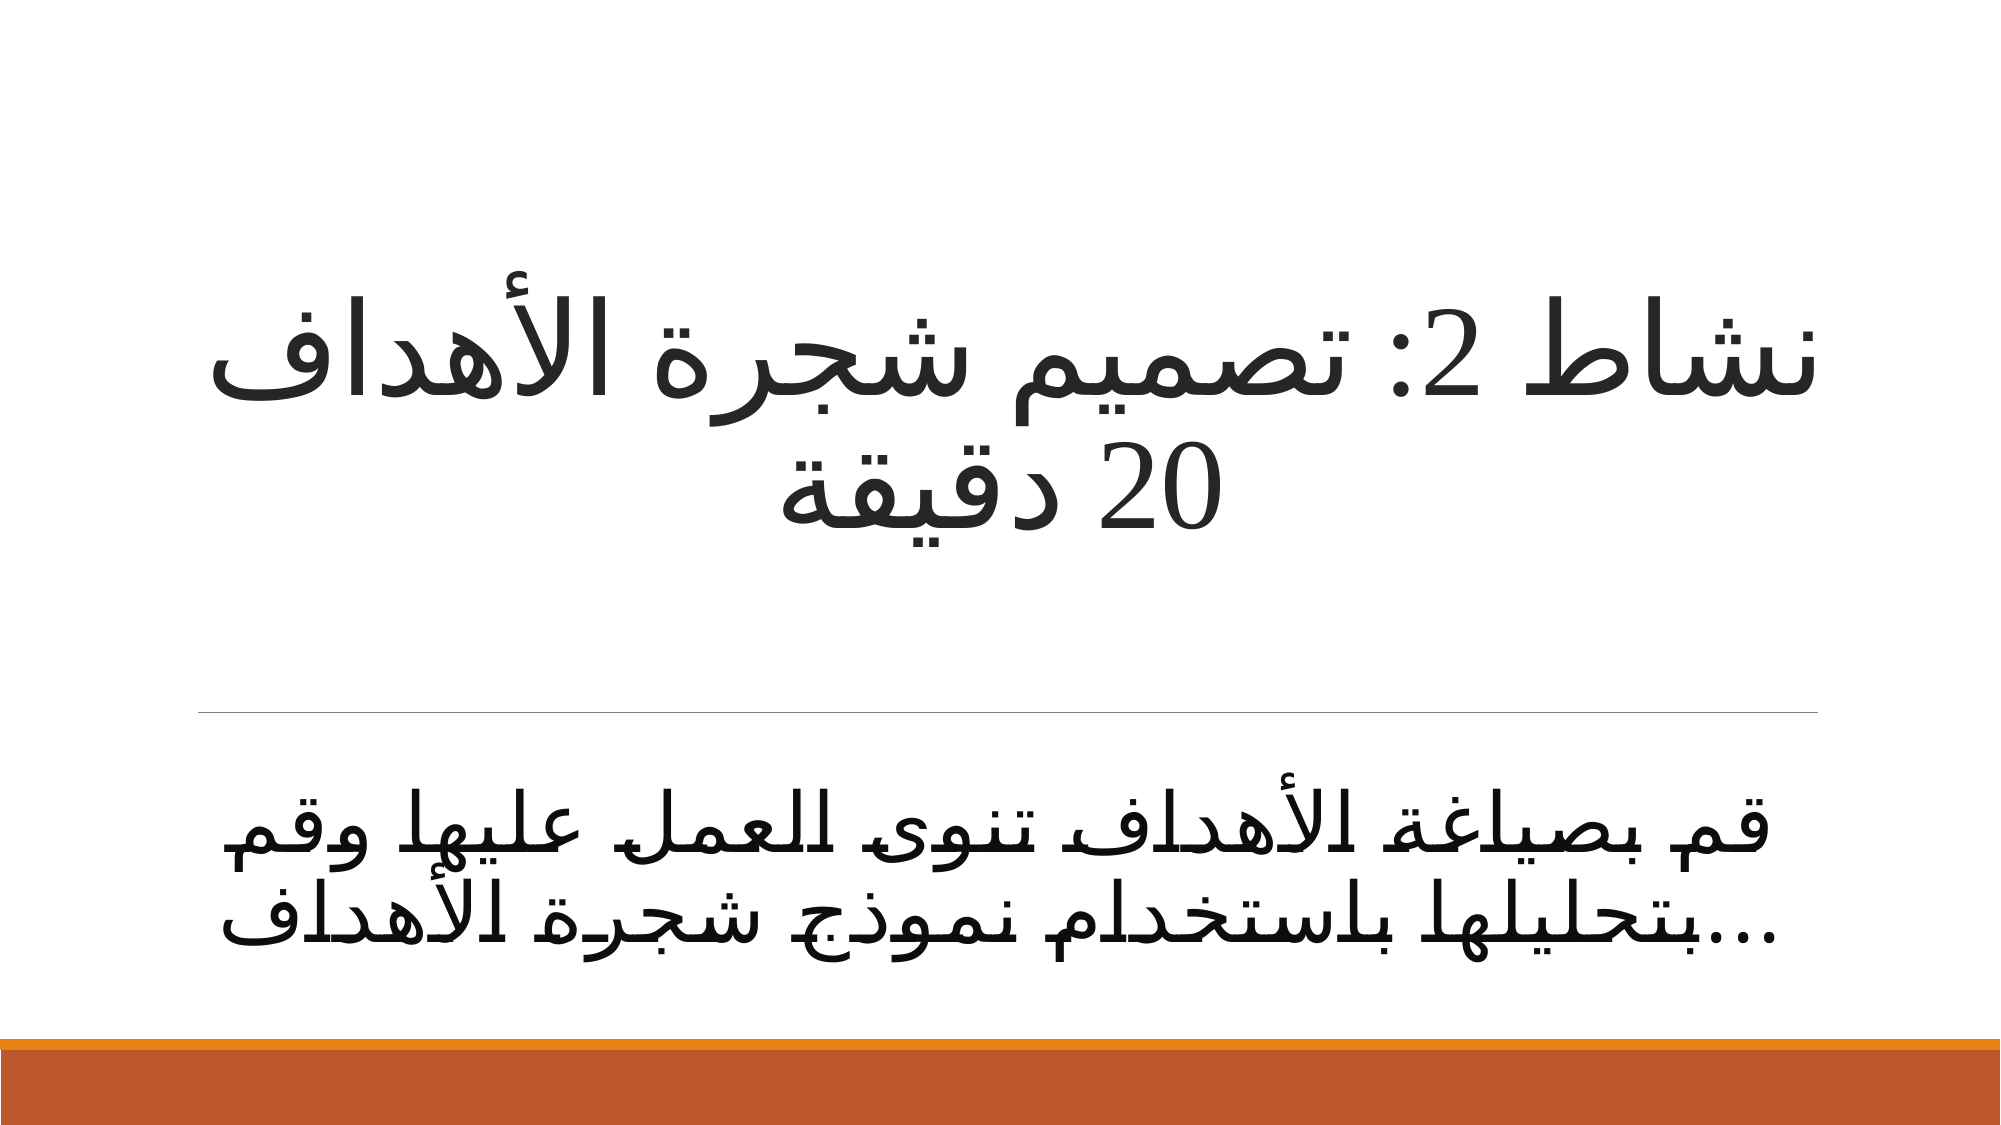

# نشاط 2: تصميم شجرة الأهداف 20 دقيقة
قم بصياغة الأهداف تنوى العمل عليها وقم بتحليلها باستخدام نموذج شجرة الأهداف...